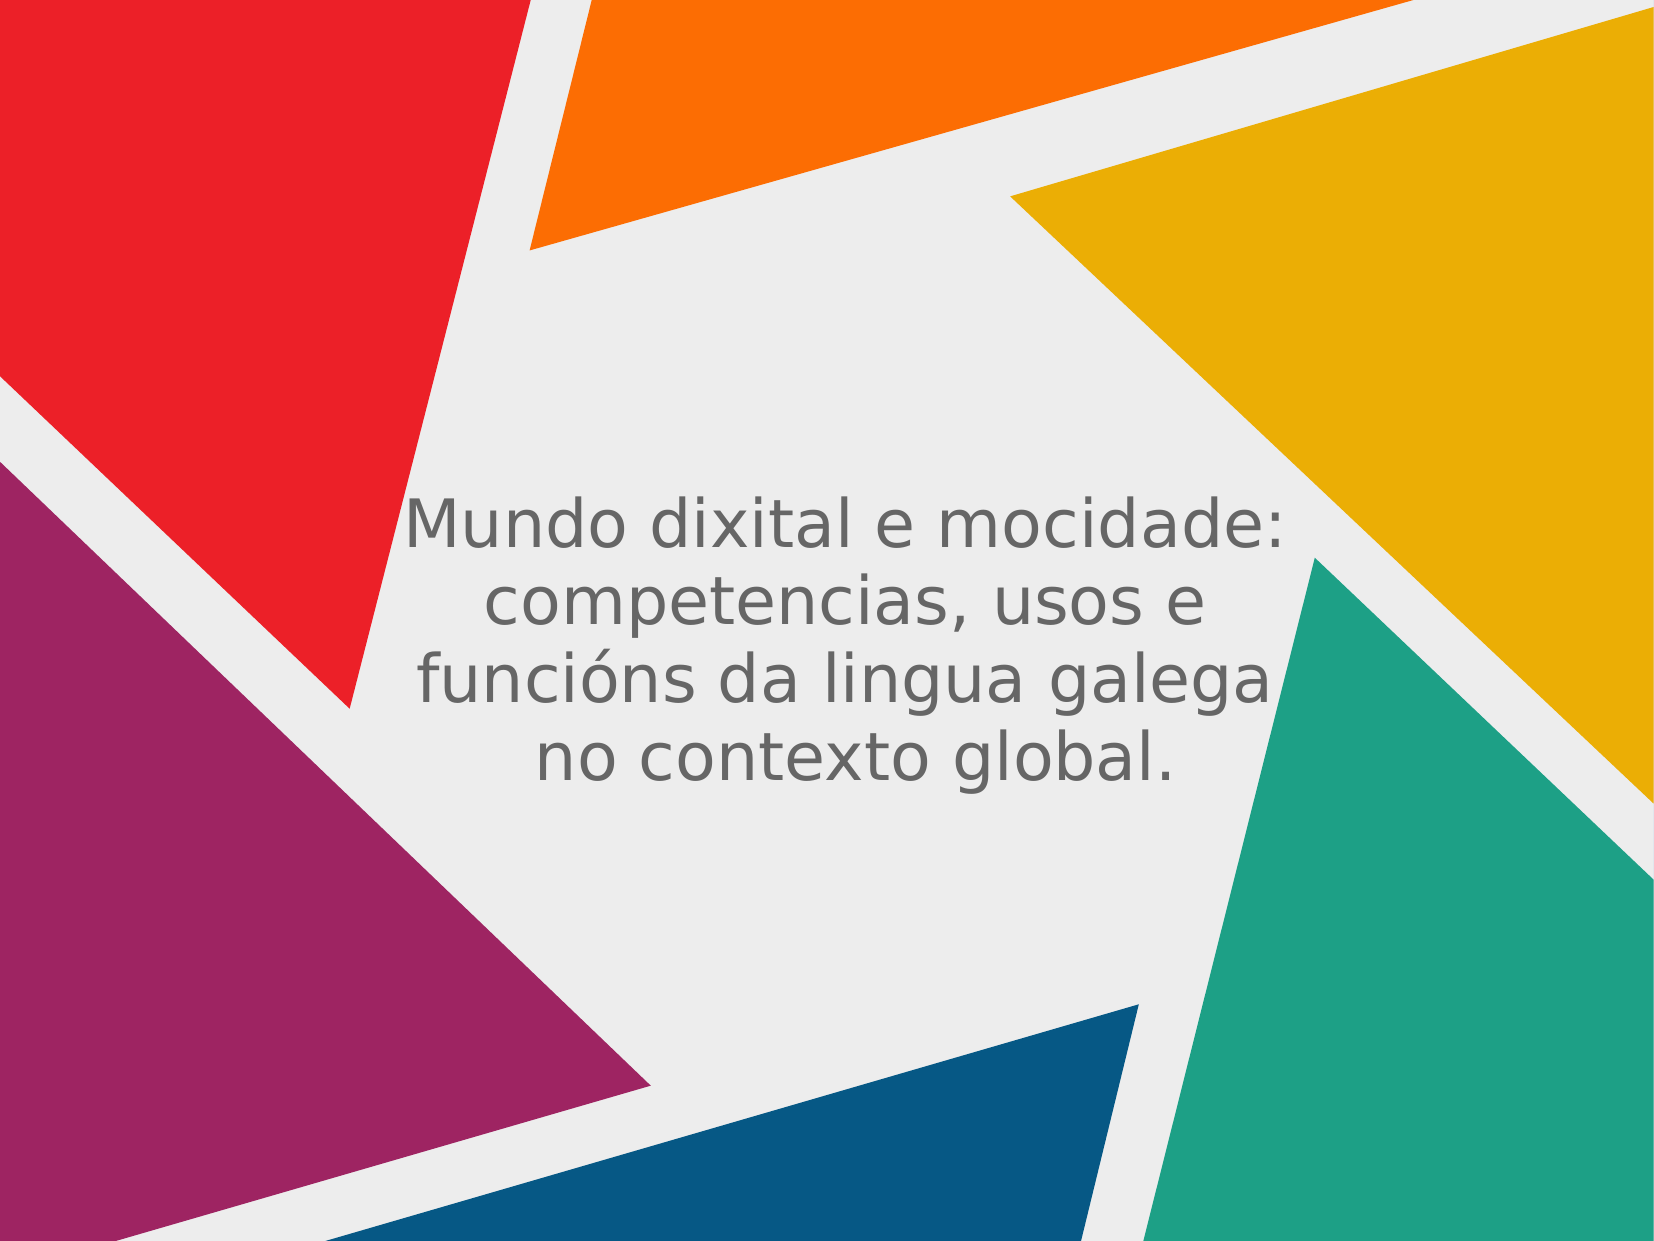

# Mundo dixital e mocidade: competencias, usos e
funcións da lingua galega
no contexto global.